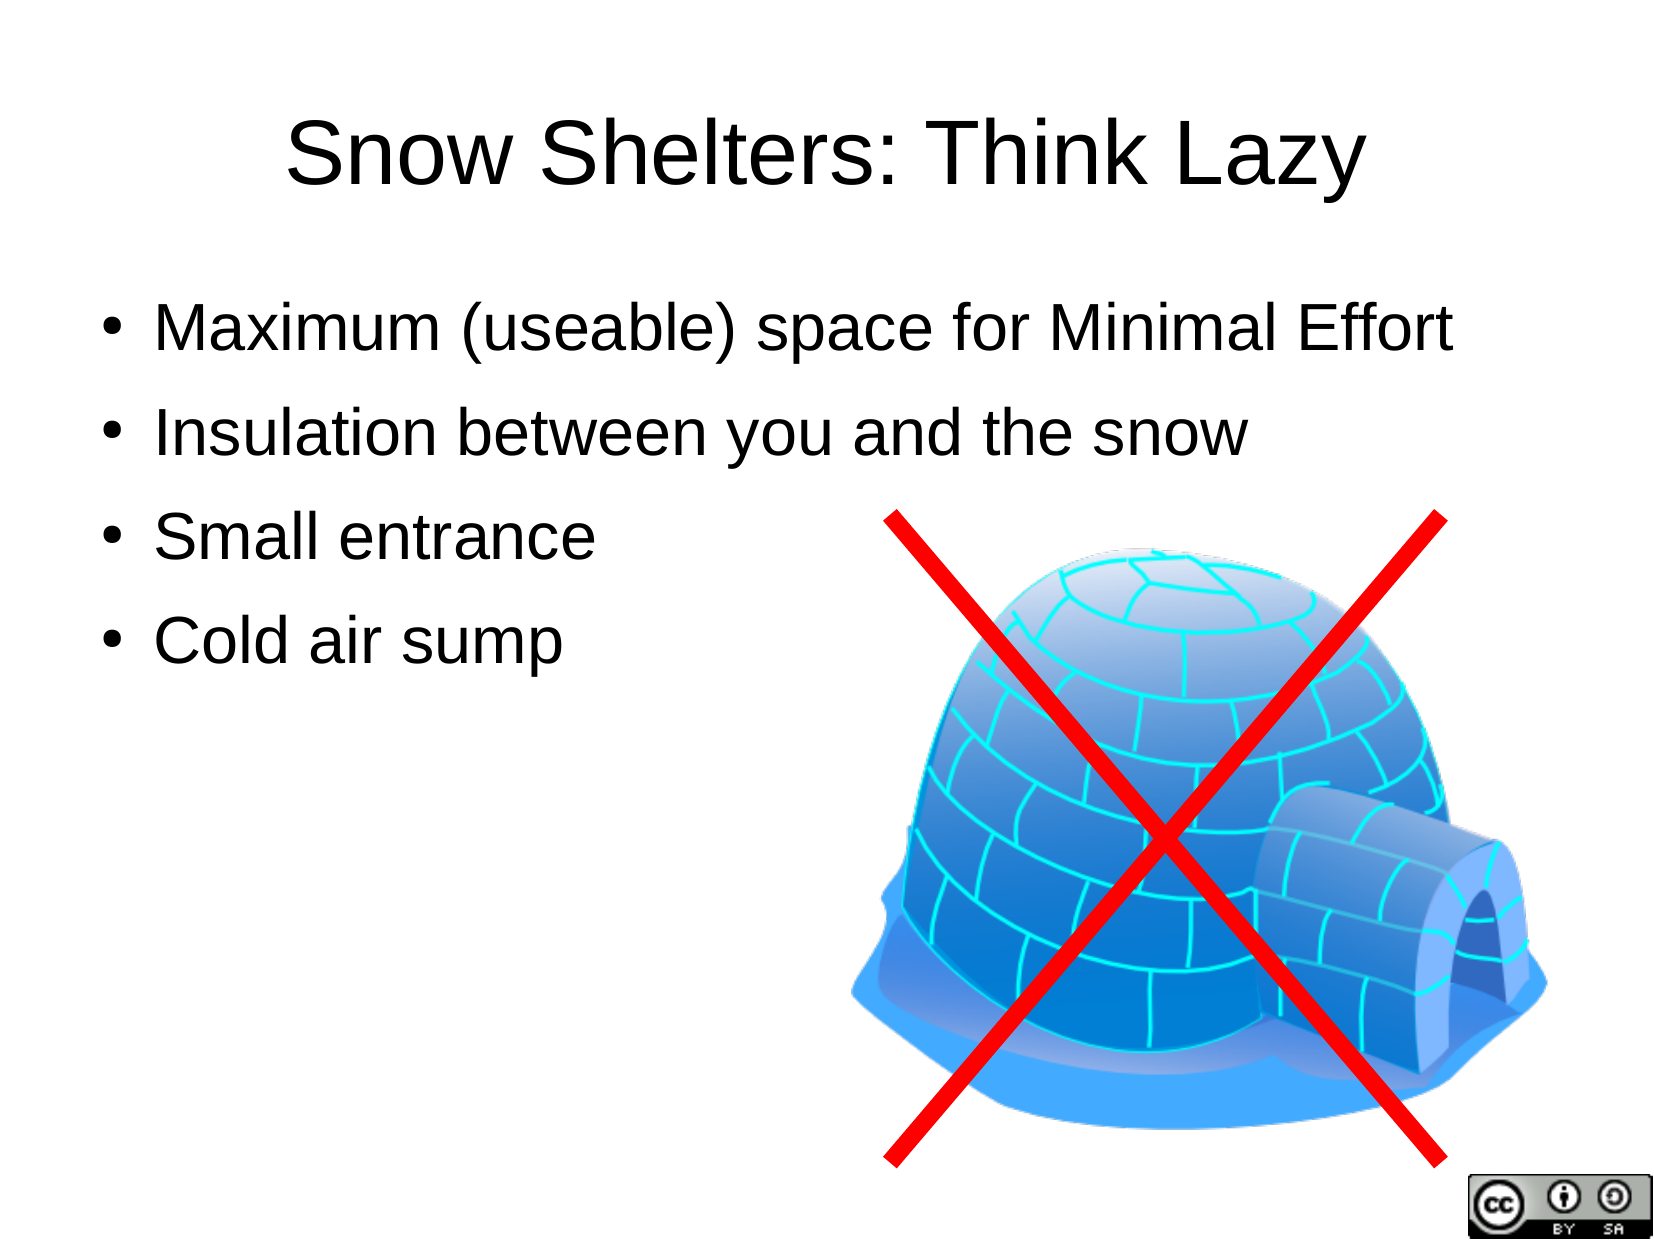

# Snow Shelters: Think Lazy
Maximum (useable) space for Minimal Effort
Insulation between you and the snow
Small entrance
Cold air sump